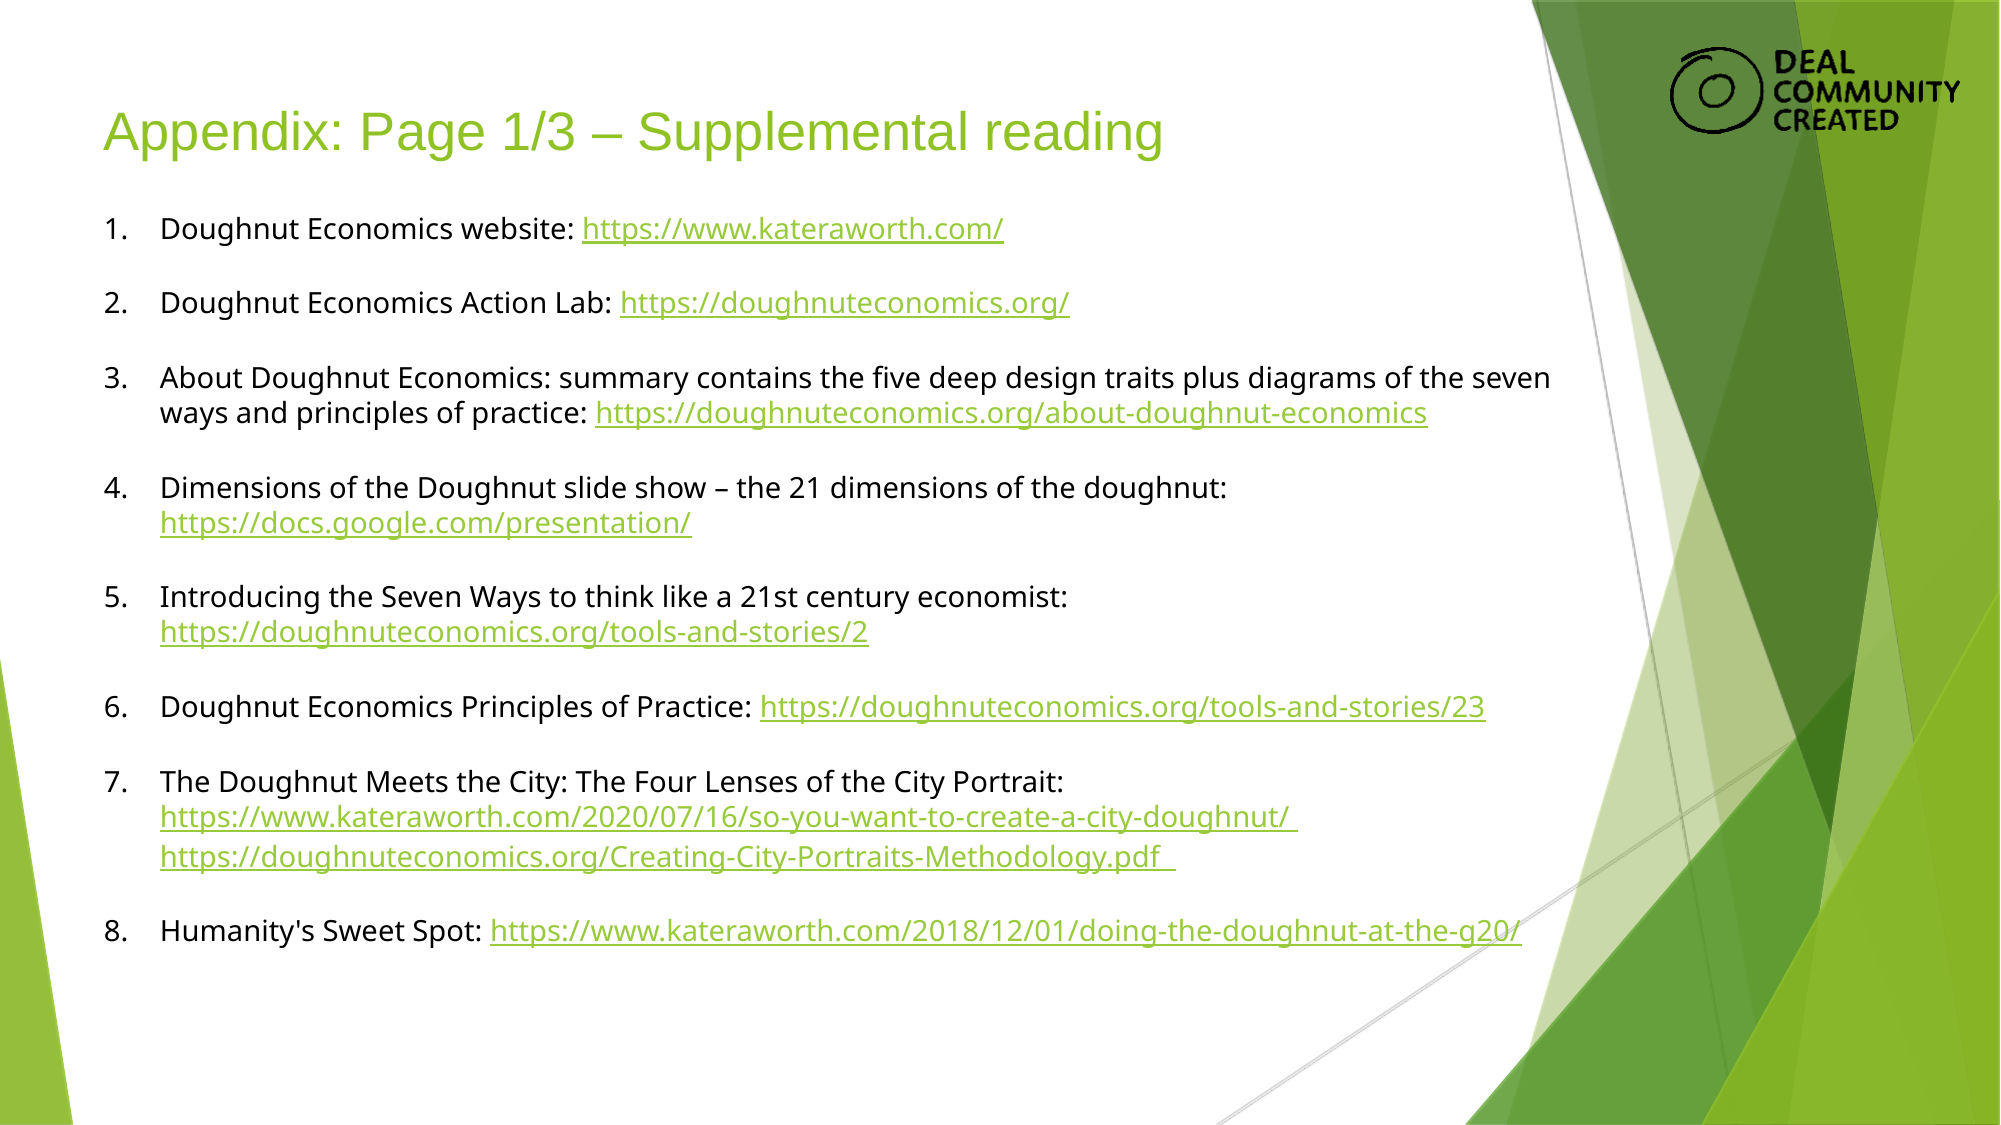

Appendix: Page 1/3 – Supplemental reading
Doughnut Economics website: https://www.kateraworth.com/
Doughnut Economics Action Lab: https://doughnuteconomics.org/
About Doughnut Economics: summary contains the five deep design traits plus diagrams of the seven ways and principles of practice: https://doughnuteconomics.org/about-doughnut-economics
Dimensions of the Doughnut slide show – the 21 dimensions of the doughnut: https://docs.google.com/presentation/
Introducing the Seven Ways to think like a 21st century economist: https://doughnuteconomics.org/tools-and-stories/2
Doughnut Economics Principles of Practice: https://doughnuteconomics.org/tools-and-stories/23
The Doughnut Meets the City: The Four Lenses of the City Portrait: https://www.kateraworth.com/2020/07/16/so-you-want-to-create-a-city-doughnut/ https://doughnuteconomics.org/Creating-City-Portraits-Methodology.pdf
Humanity's Sweet Spot: https://www.kateraworth.com/2018/12/01/doing-the-doughnut-at-the-g20/